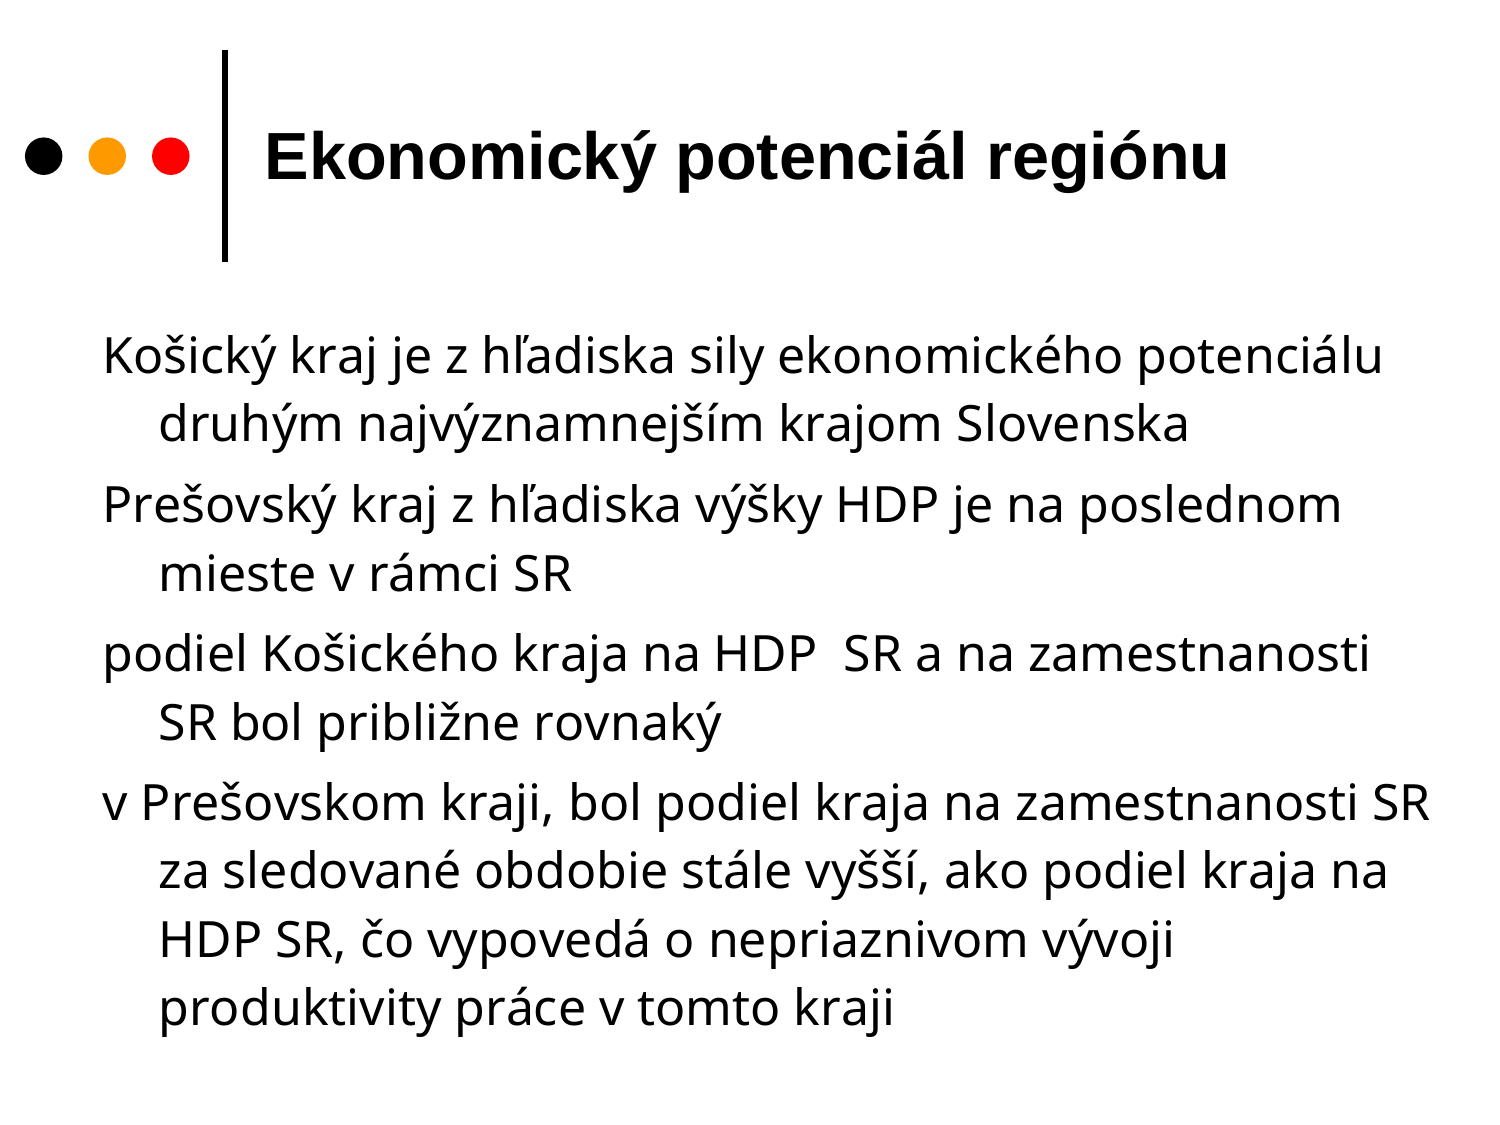

# Ekonomický potenciál regiónu
Košický kraj je z hľadiska sily ekonomického potenciálu druhým najvýznamnejším krajom Slovenska
Prešovský kraj z hľadiska výšky HDP je na poslednom mieste v rámci SR
podiel Košického kraja na HDP SR a na zamestnanosti SR bol približne rovnaký
v Prešovskom kraji, bol podiel kraja na zamestnanosti SR za sledované obdobie stále vyšší, ako podiel kraja na HDP SR, čo vypovedá o nepriaznivom vývoji produktivity práce v tomto kraji